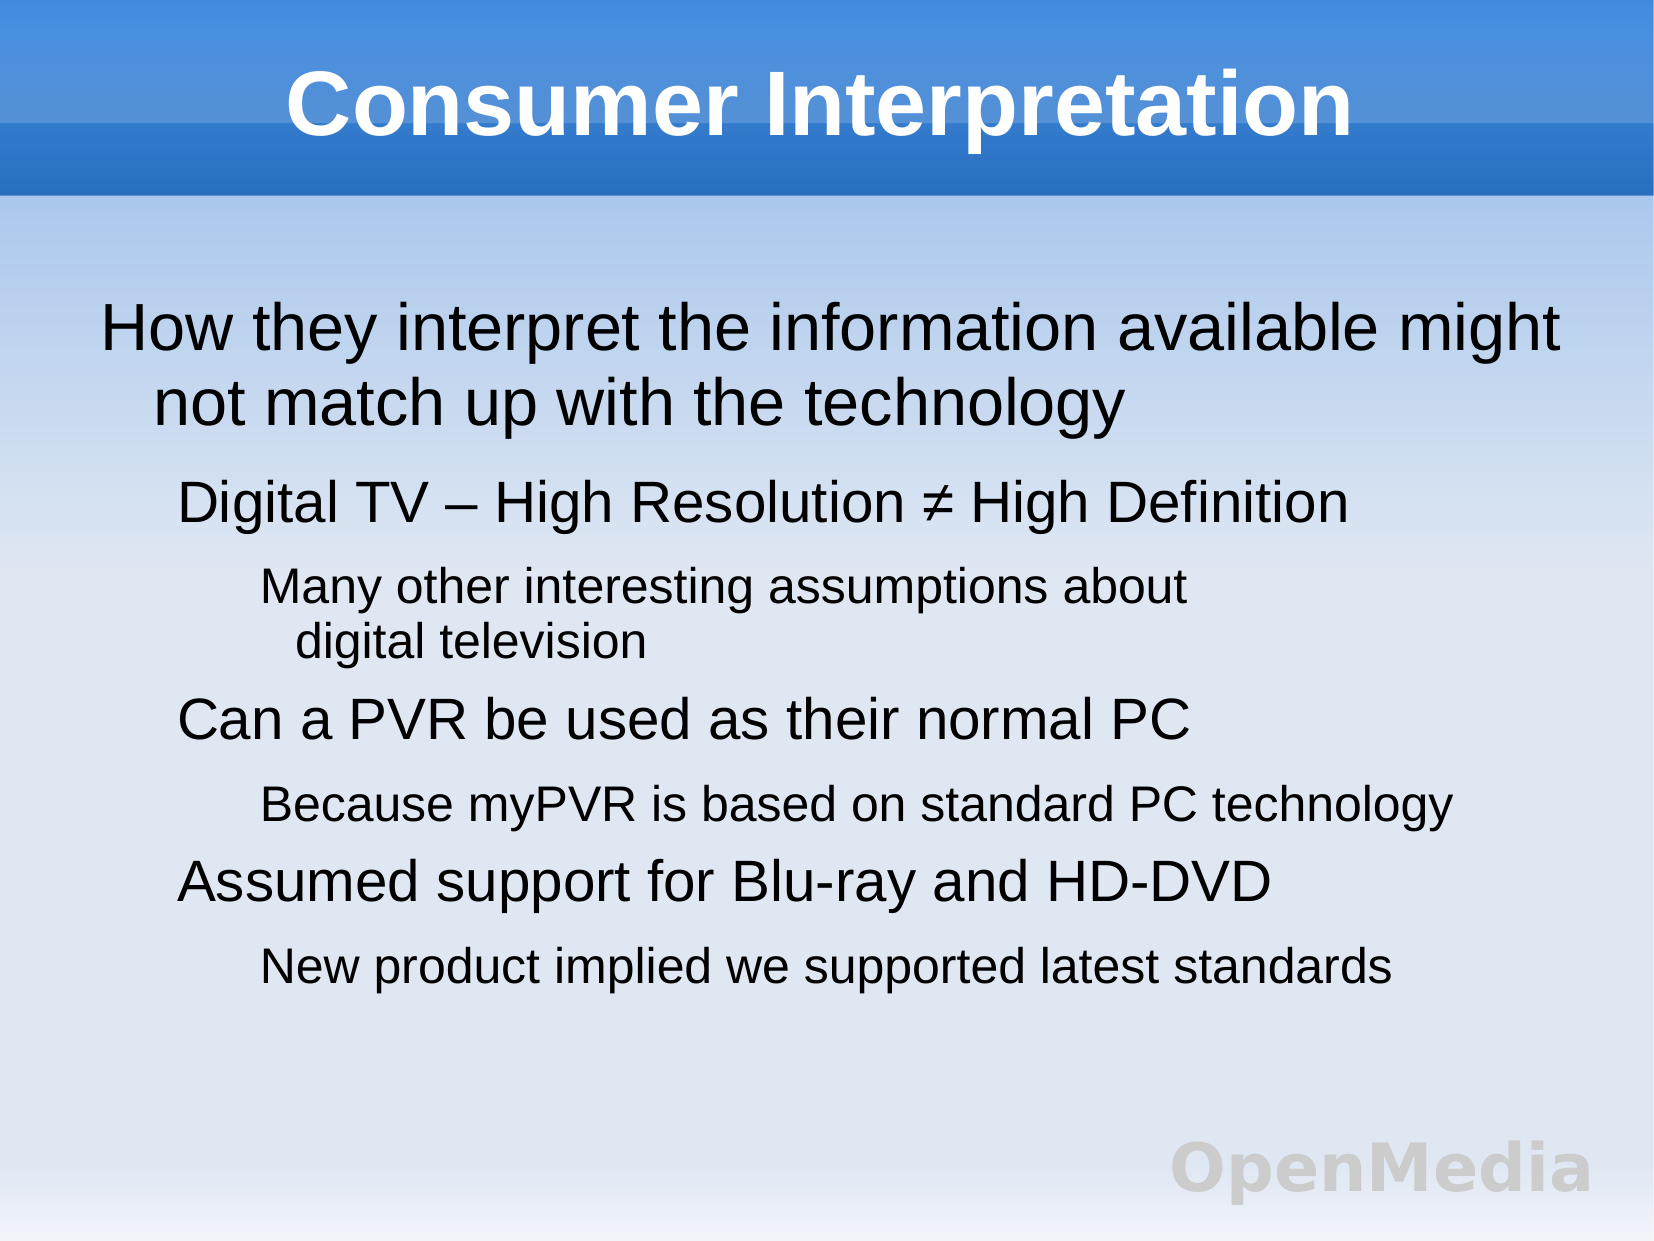

# Consumer Interpretation
How they interpret the information available might not match up with the technology
Digital TV – High Resolution ≠ High Definition
Many other interesting assumptions about
digital television
Can a PVR be used as their normal PC
Because myPVR is based on standard PC technology
Assumed support for Blu-ray and HD-DVD
New product implied we supported latest standards
10